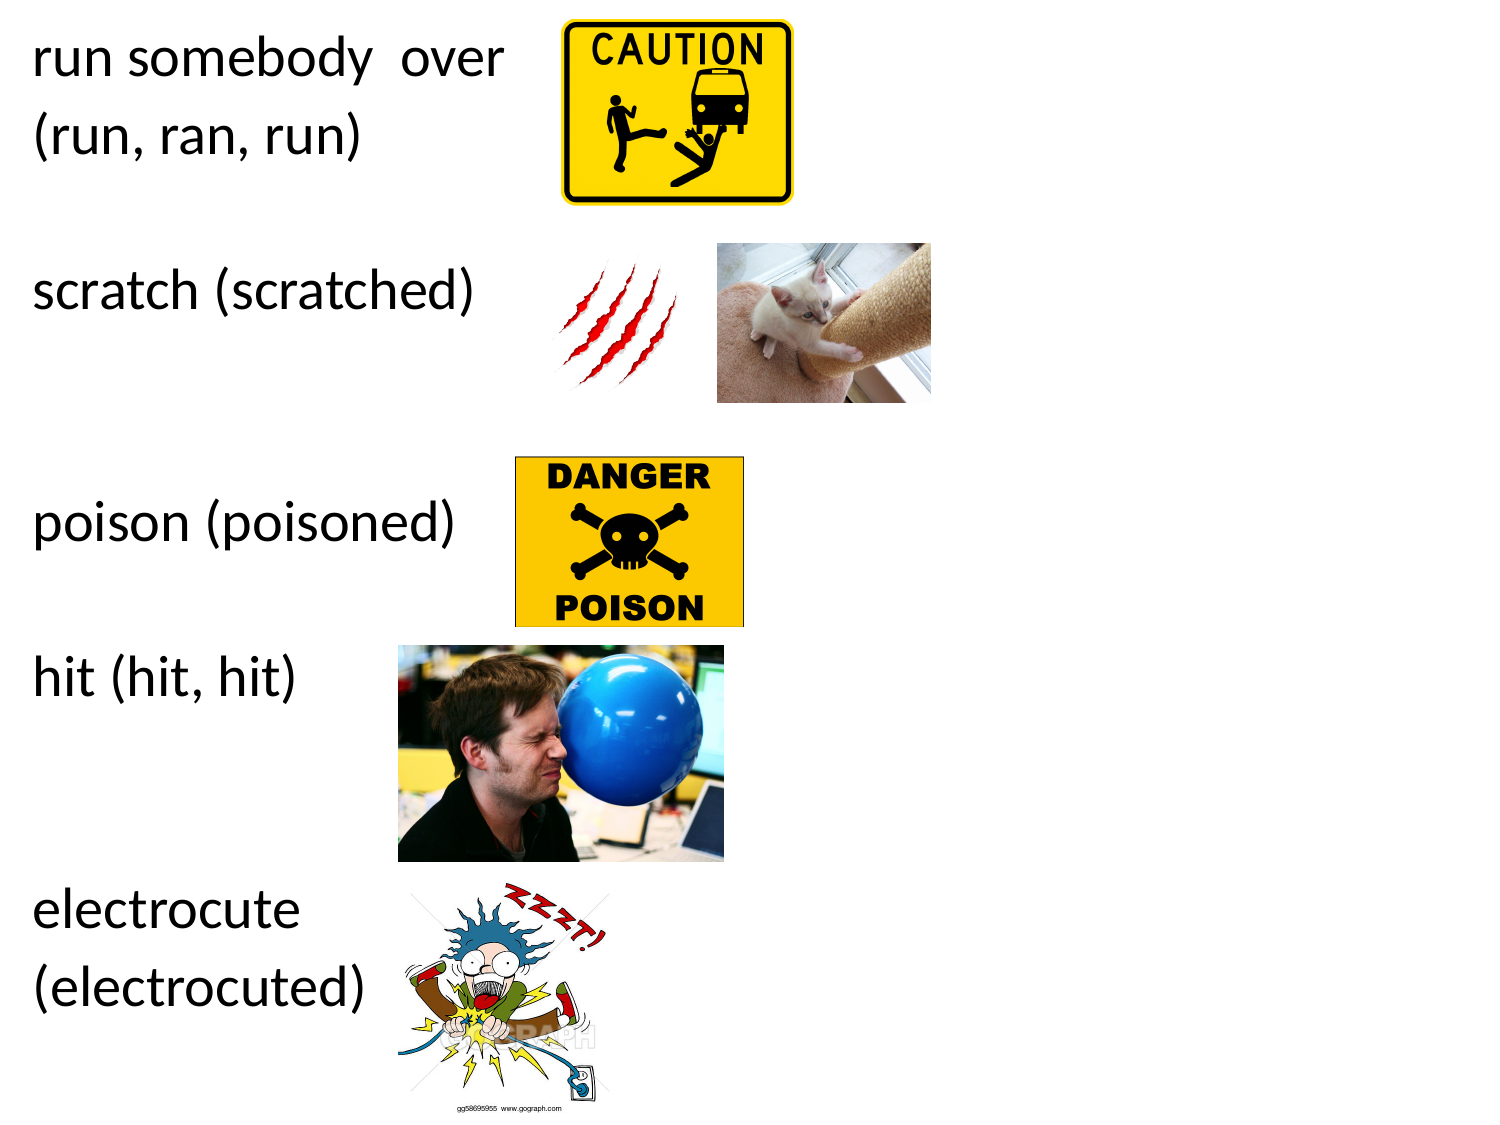

# run somebody over
(run, ran, run)
scratch (scratched)
poison (poisoned)
hit (hit, hit)
electrocute
(electrocuted)